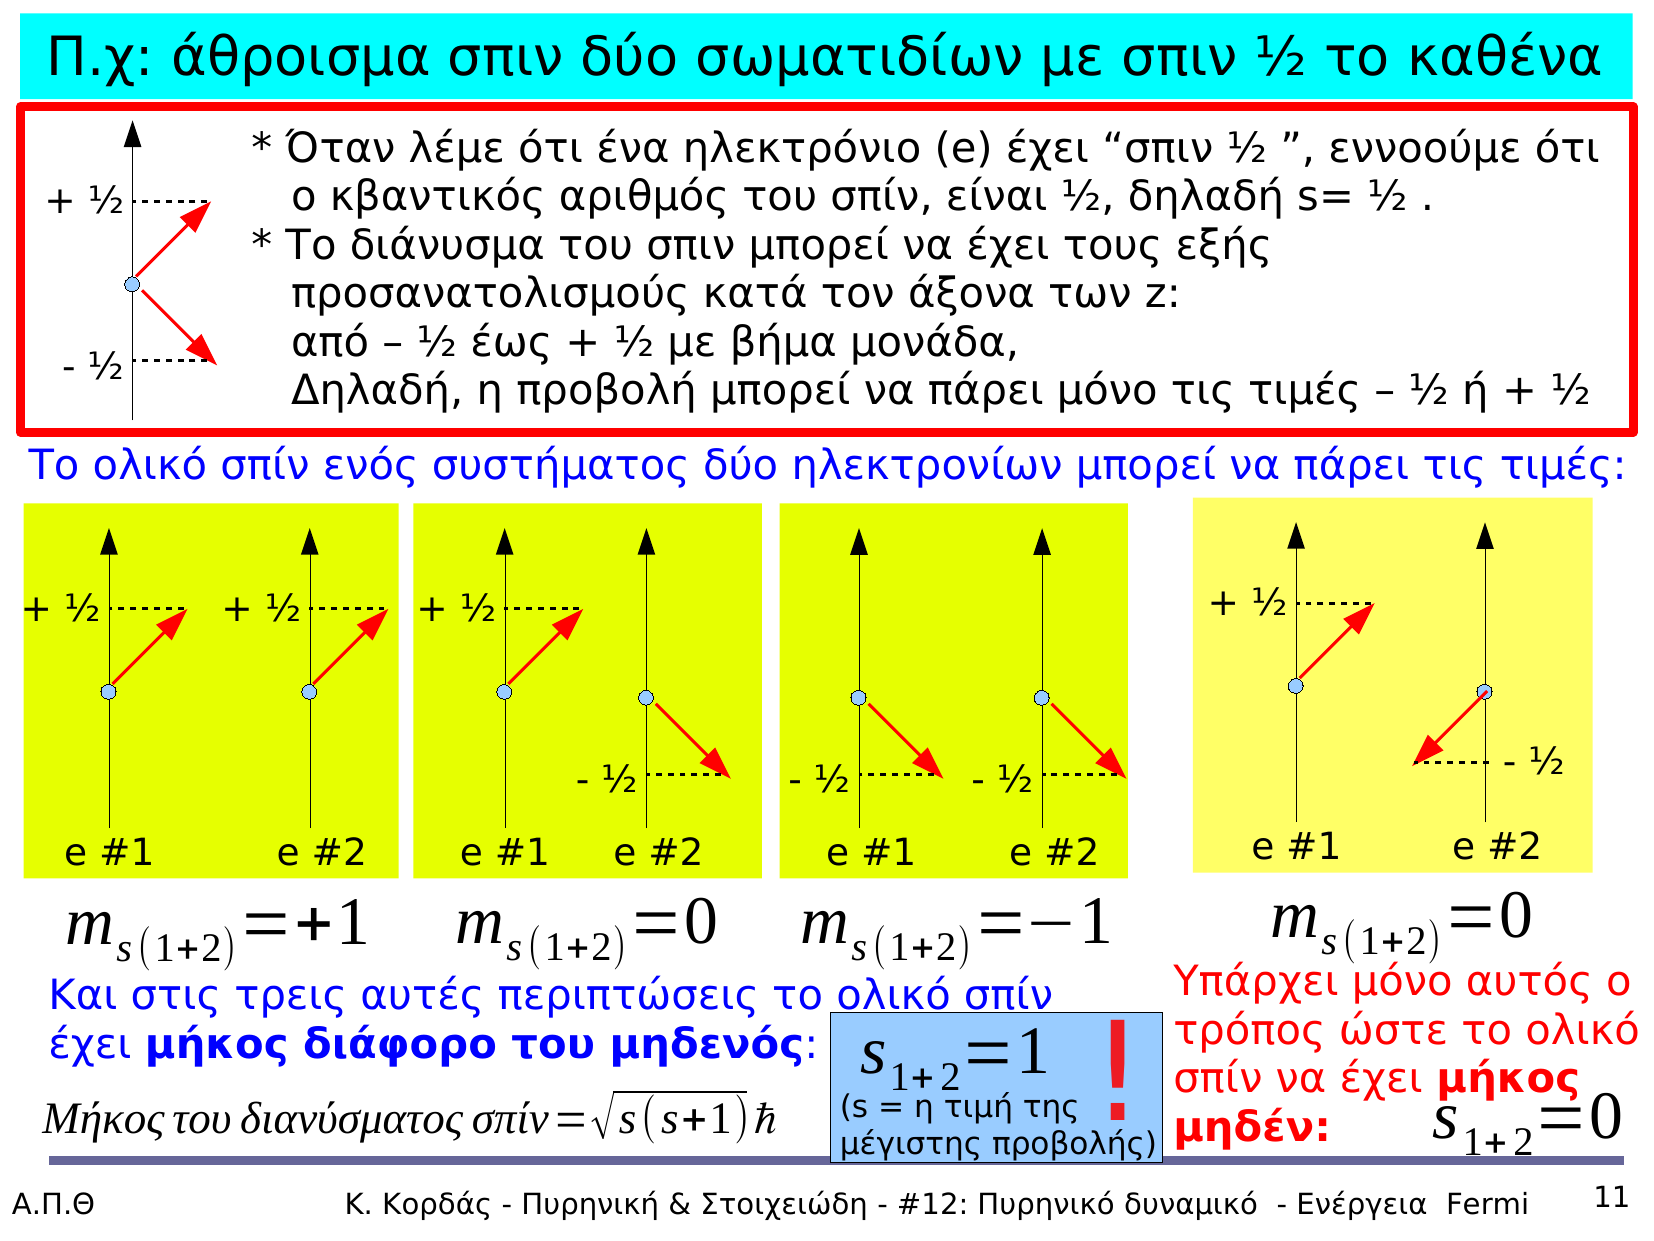

# Π.χ: άθροισμα σπιν δύο σωματιδίων με σπιν ½ το καθένα
* Όταν λέμε ότι ένα ηλεκτρόνιο (e) έχει “σπιν ½ ”, εννοούμε ότι
 o κβαντικός αριθμός του σπίν, είναι ½, δηλαδή s= ½ .
* Το διάνυσμα του σπιν μπορεί να έχει τους εξής
 προσανατολισμούς κατά τον άξονα των z:
 από – ½ έως + ½ με βήμα μονάδα,
 Δηλαδή, η προβολή μπορεί να πάρει μόνο τις τιμές – ½ ή + ½
+ ½
- ½
Το ολικό σπίν ενός συστήματος δύο ηλεκτρονίων μπορεί να πάρει τις τιμές:
+ ½
+ ½
+ ½
+ ½
- ½
- ½
- ½
- ½
e #1
e #2
e #1
e #2
e #1
e #2
e #1
e #2
Υπάρχει μόνο αυτός ο
τρόπος ώστε το ολικό
σπίν να έχει μήκος
μηδέν:
Και στις τρεις αυτές περιπτώσεις το ολικό σπίν
έχει μήκος διάφορο του μηδενός:
!
(s = η τιμή της
μέγιστης προβολής)
11
Α.Π.Θ
Κ. Κορδάς - Πυρηνική & Στοιχειώδη - #12: Πυρηνικό δυναμικό - Ενέργεια Fermi